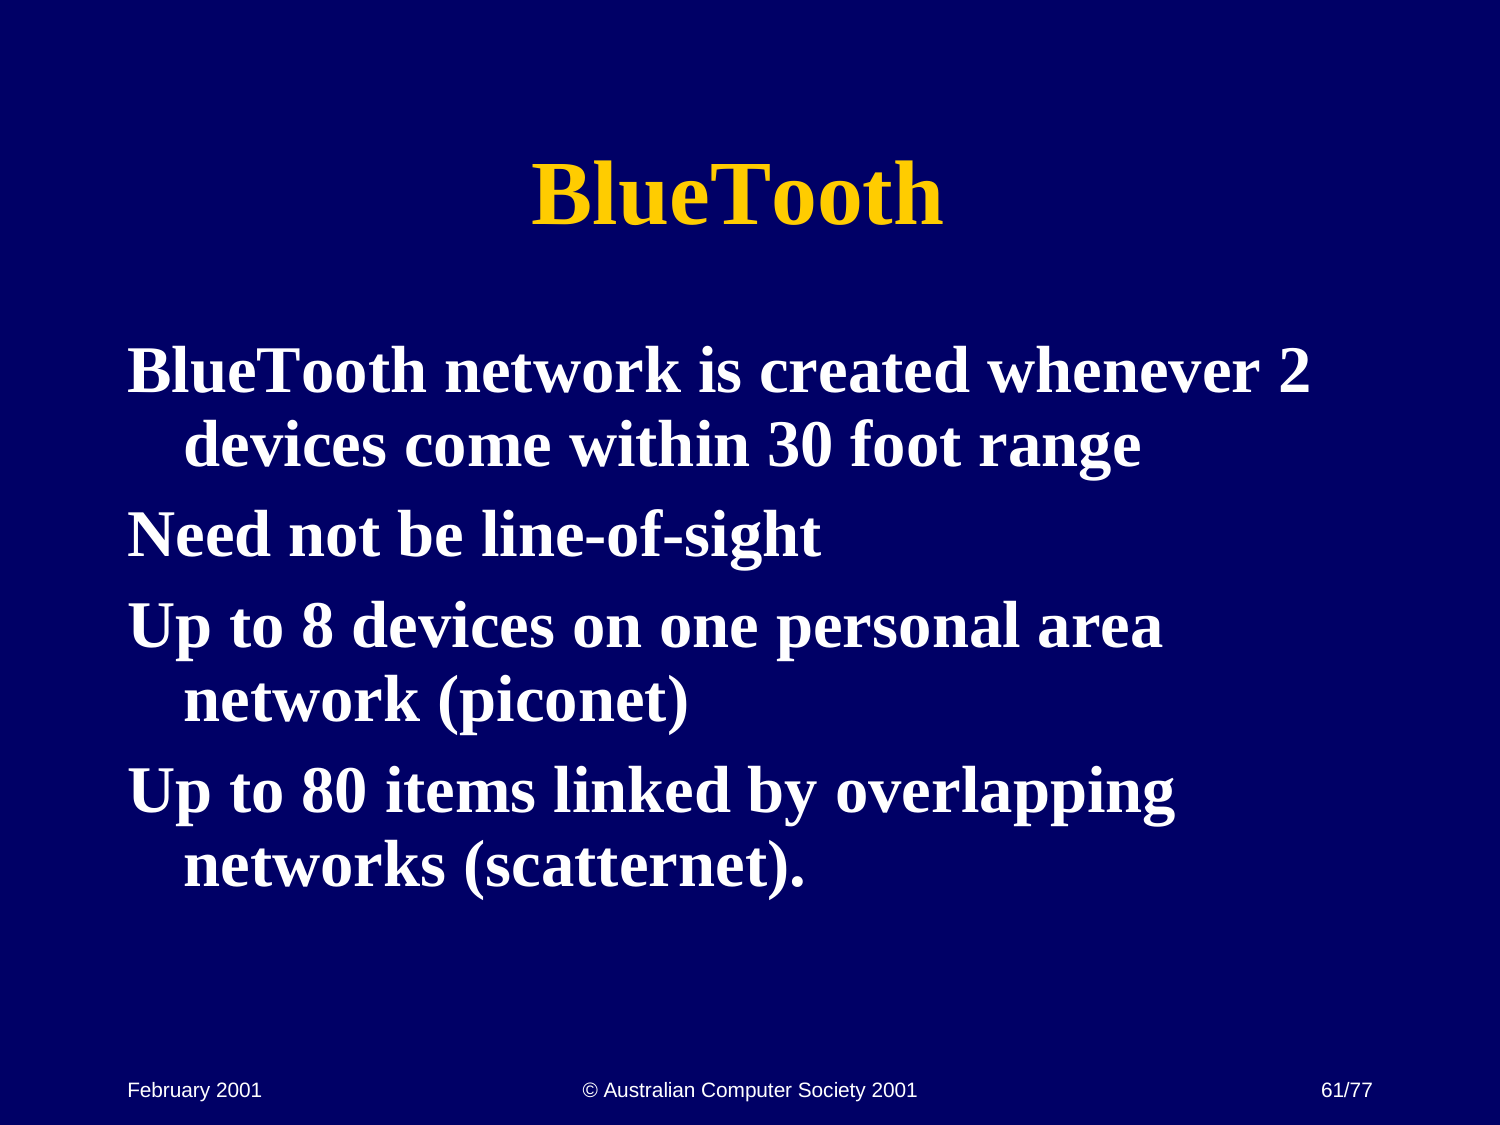

# BlueTooth
BlueTooth network is created whenever 2 devices come within 30 foot range
Need not be line-of-sight
Up to 8 devices on one personal area network (piconet)
Up to 80 items linked by overlapping networks (scatternet).
February 2001
© Australian Computer Society 2001
61